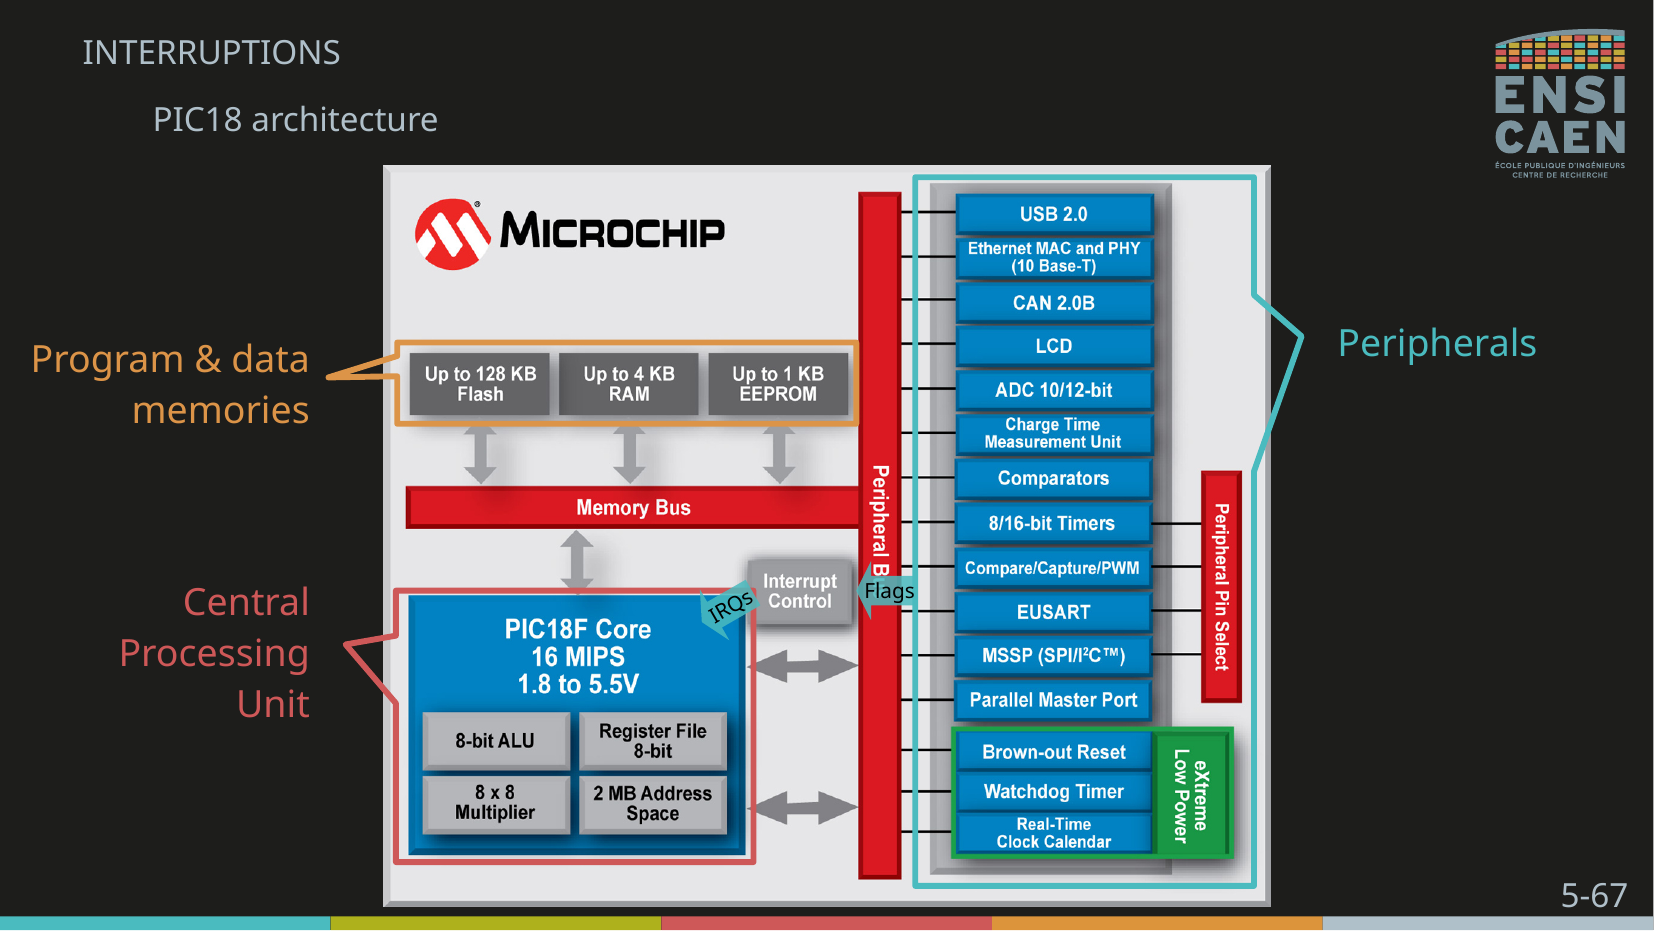

# INTERRUPTIONS PIC18 architecture
Peripherals
Program & data memories
Flags
Central
Processing
Unit
IRQs